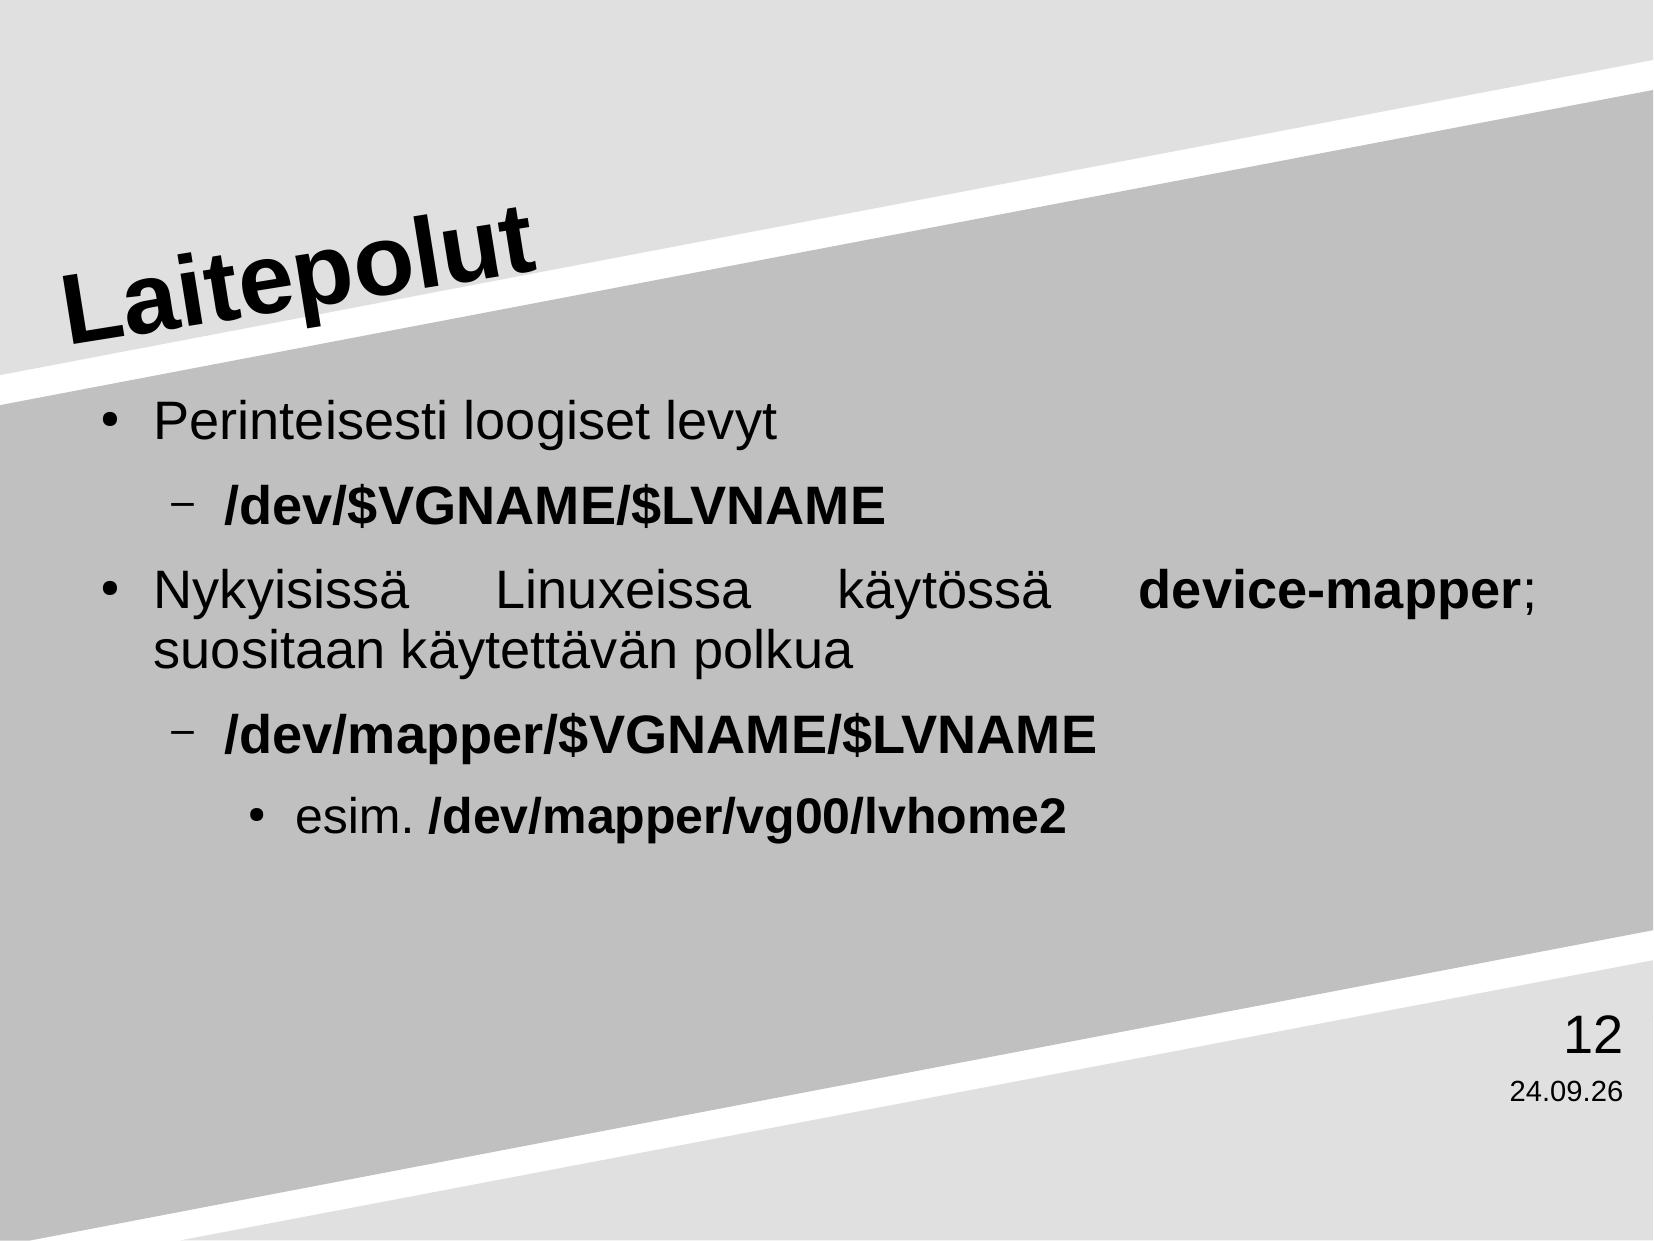

# Laitepolut
Perinteisesti loogiset levyt
/dev/$VGNAME/$LVNAME
Nykyisissä Linuxeissa käytössä device-mapper; suositaan käytettävän polkua
/dev/mapper/$VGNAME/$LVNAME
esim. /dev/mapper/vg00/lvhome2
12